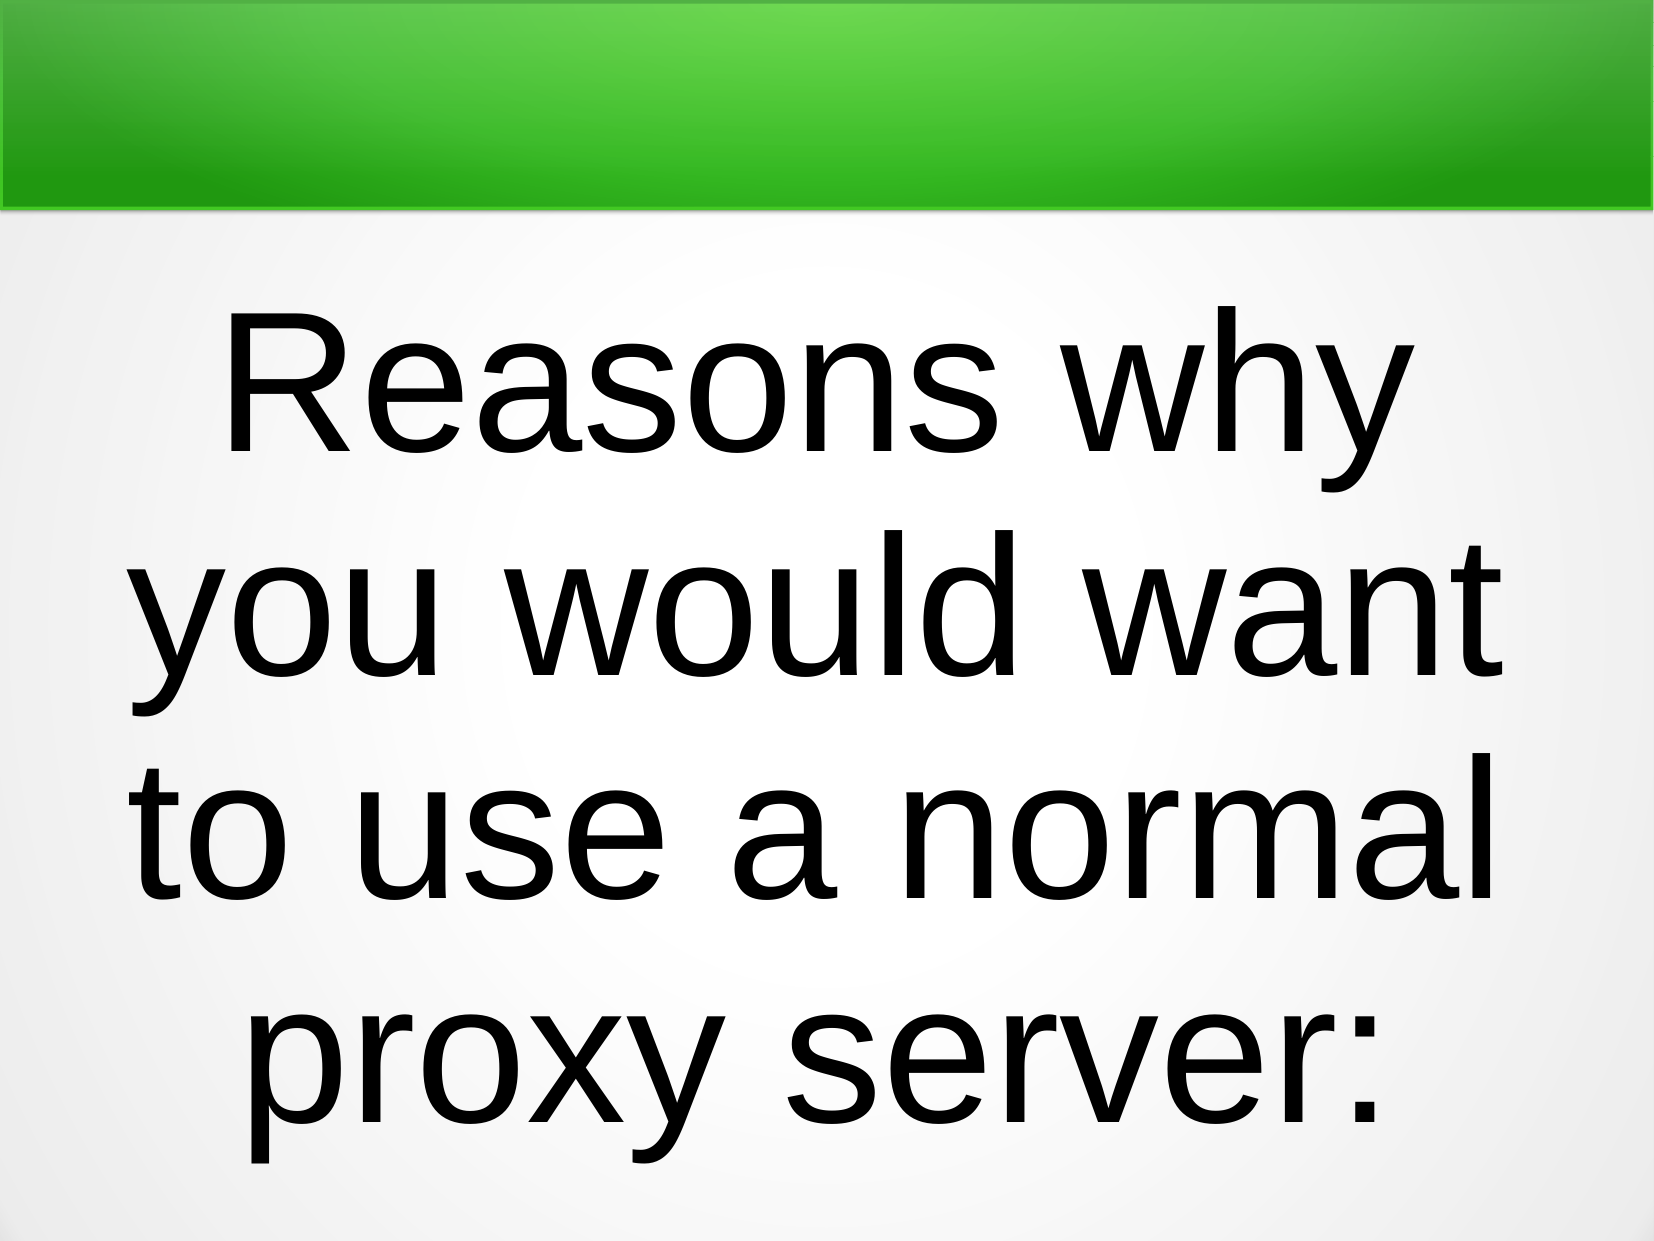

# Reasons why you would want to use a normal proxy server: